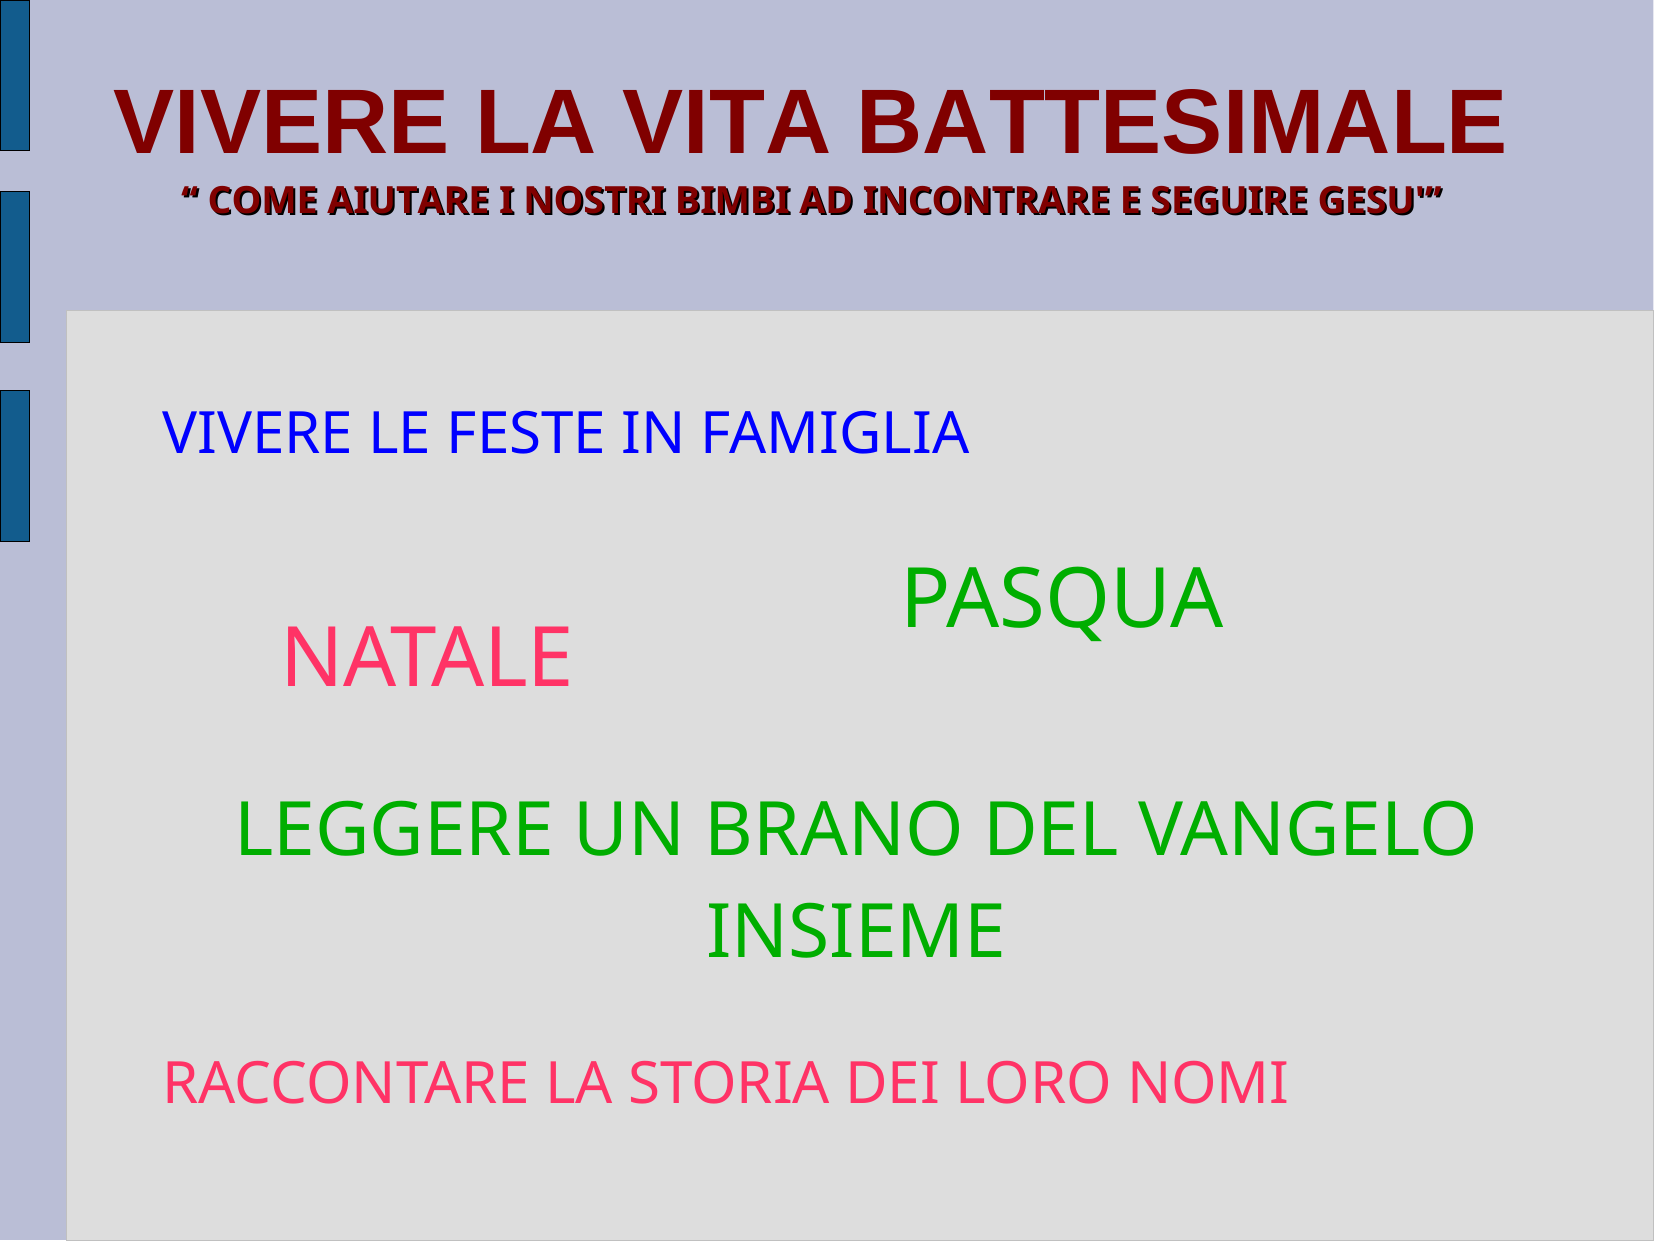

# VIVERE LA VITA BATTESIMALE “ COME AIUTARE I NOSTRI BIMBI AD INCONTRARE E SEGUIRE GESU'”
VIVERE LE FESTE IN FAMIGLIA
PASQUA
NATALE
LEGGERE UN BRANO DEL VANGELO INSIEME
RACCONTARE LA STORIA DEI LORO NOMI